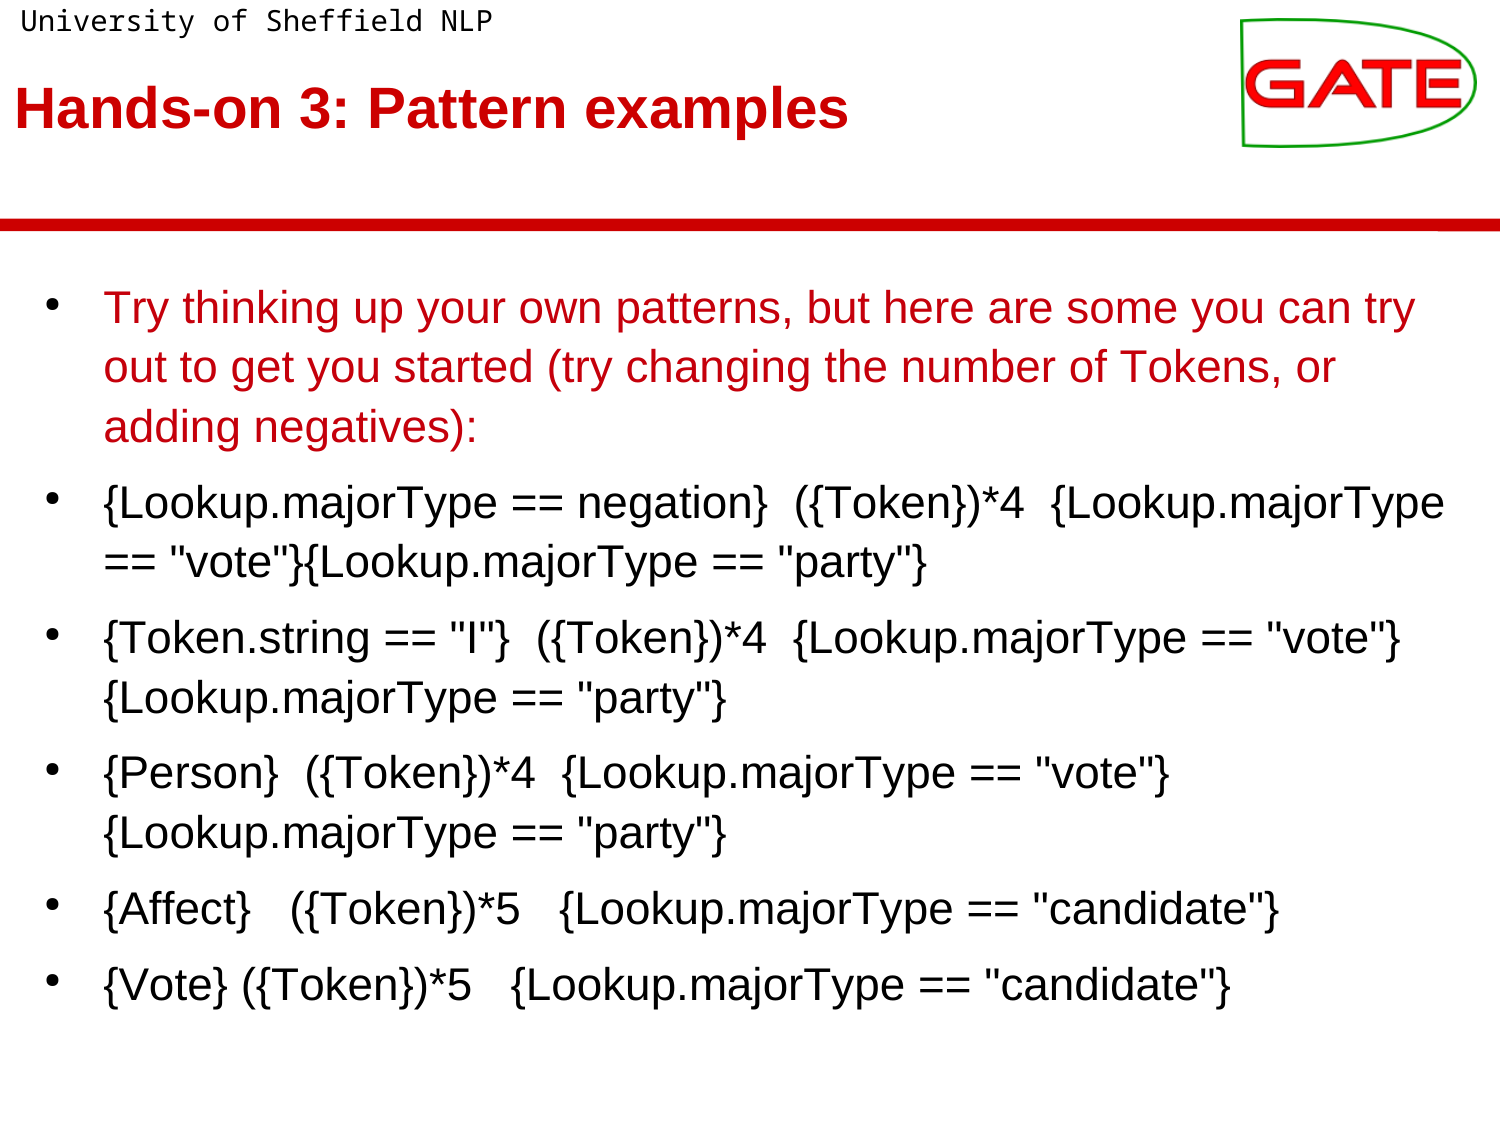

# Hands-on 3: Pattern examples
Try thinking up your own patterns, but here are some you can try out to get you started (try changing the number of Tokens, or adding negatives):
{Lookup.majorType == negation} ({Token})*4 {Lookup.majorType == "vote"}{Lookup.majorType == "party"}
{Token.string == "I"} ({Token})*4 {Lookup.majorType == "vote"}{Lookup.majorType == "party"}
{Person} ({Token})*4 {Lookup.majorType == "vote"}{Lookup.majorType == "party"}
{Affect} ({Token})*5 {Lookup.majorType == "candidate"}
{Vote} ({Token})*5 {Lookup.majorType == "candidate"}